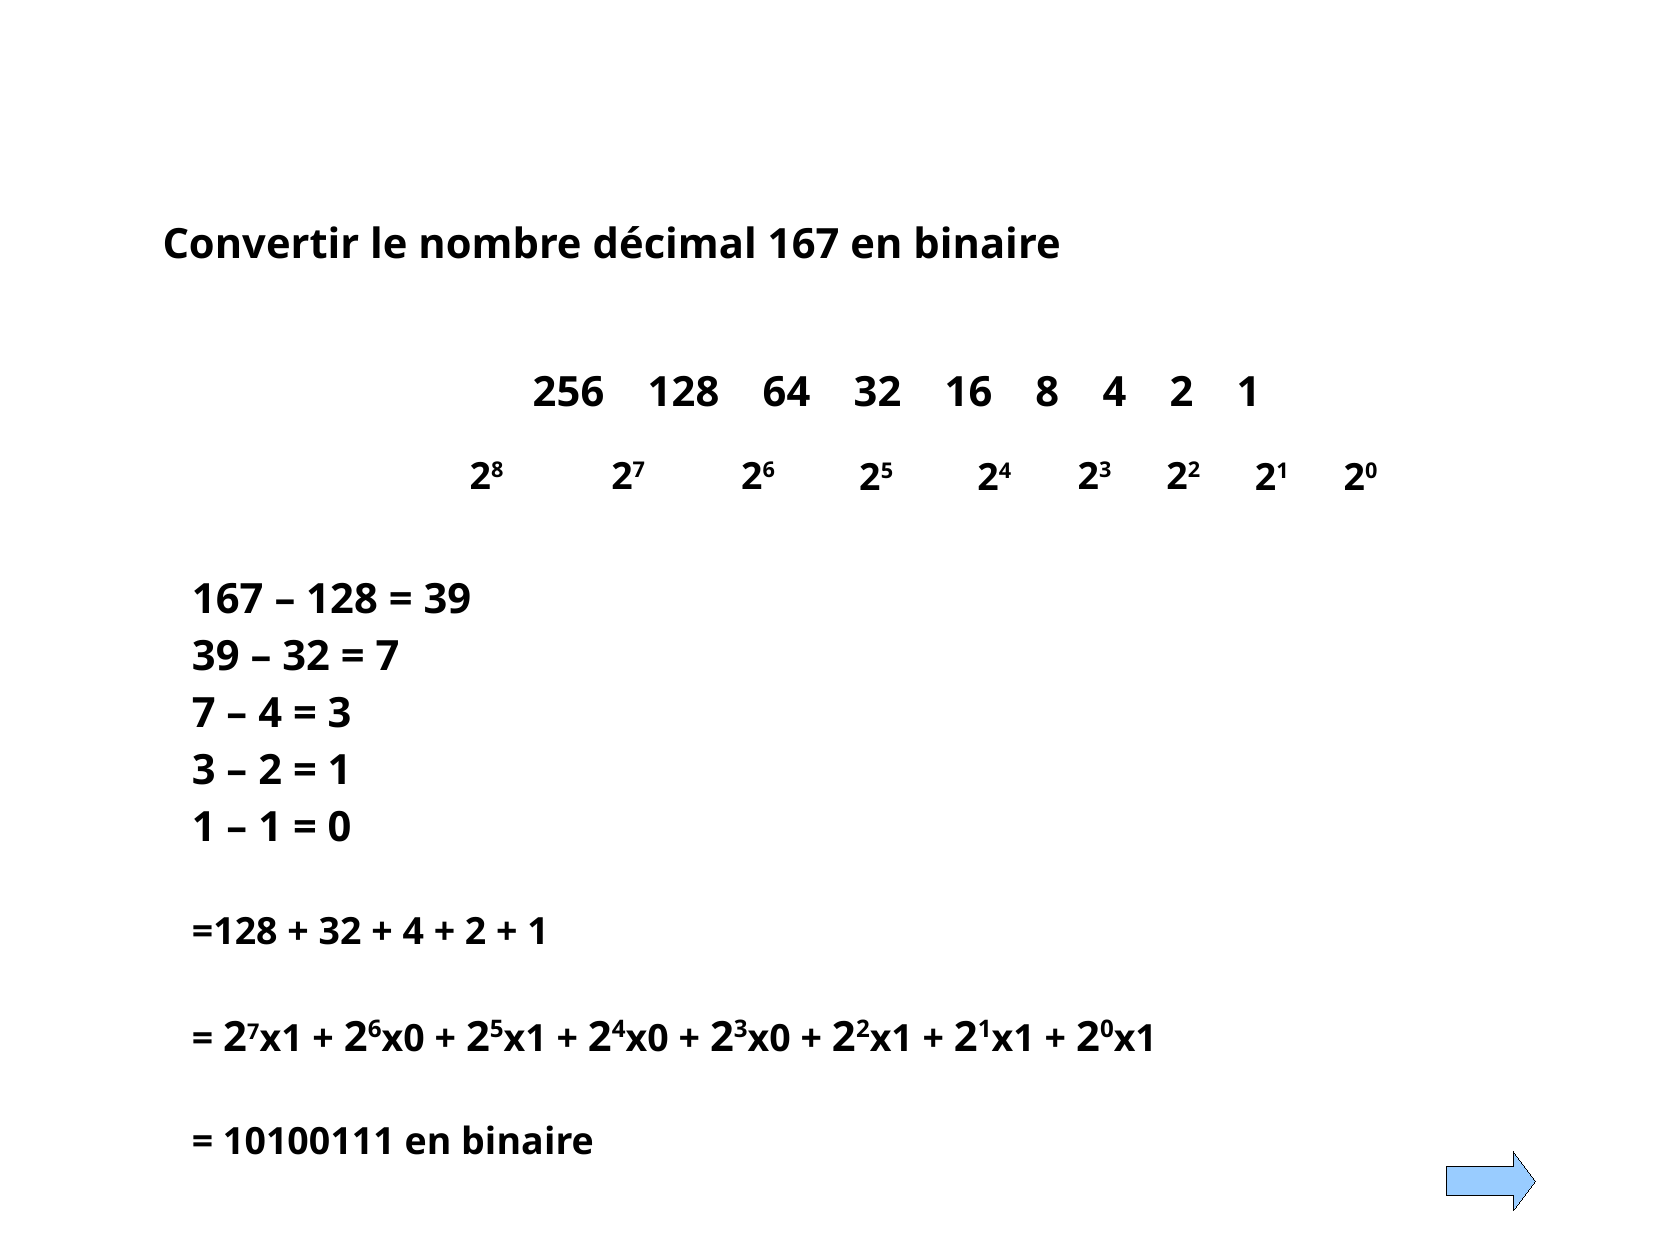

Convertir le nombre décimal 167 en binaire
 256 128 64 32 16 8 4 2 1
28
27
26
23
22
25
24
21
20
167 – 128 = 39
39 – 32 = 7
7 – 4 = 3
3 – 2 = 1
1 – 1 = 0
=128 + 32 + 4 + 2 + 1
= 27x1 + 26x0 + 25x1 + 24x0 + 23x0 + 22x1 + 21x1 + 20x1
= 10100111 en binaire